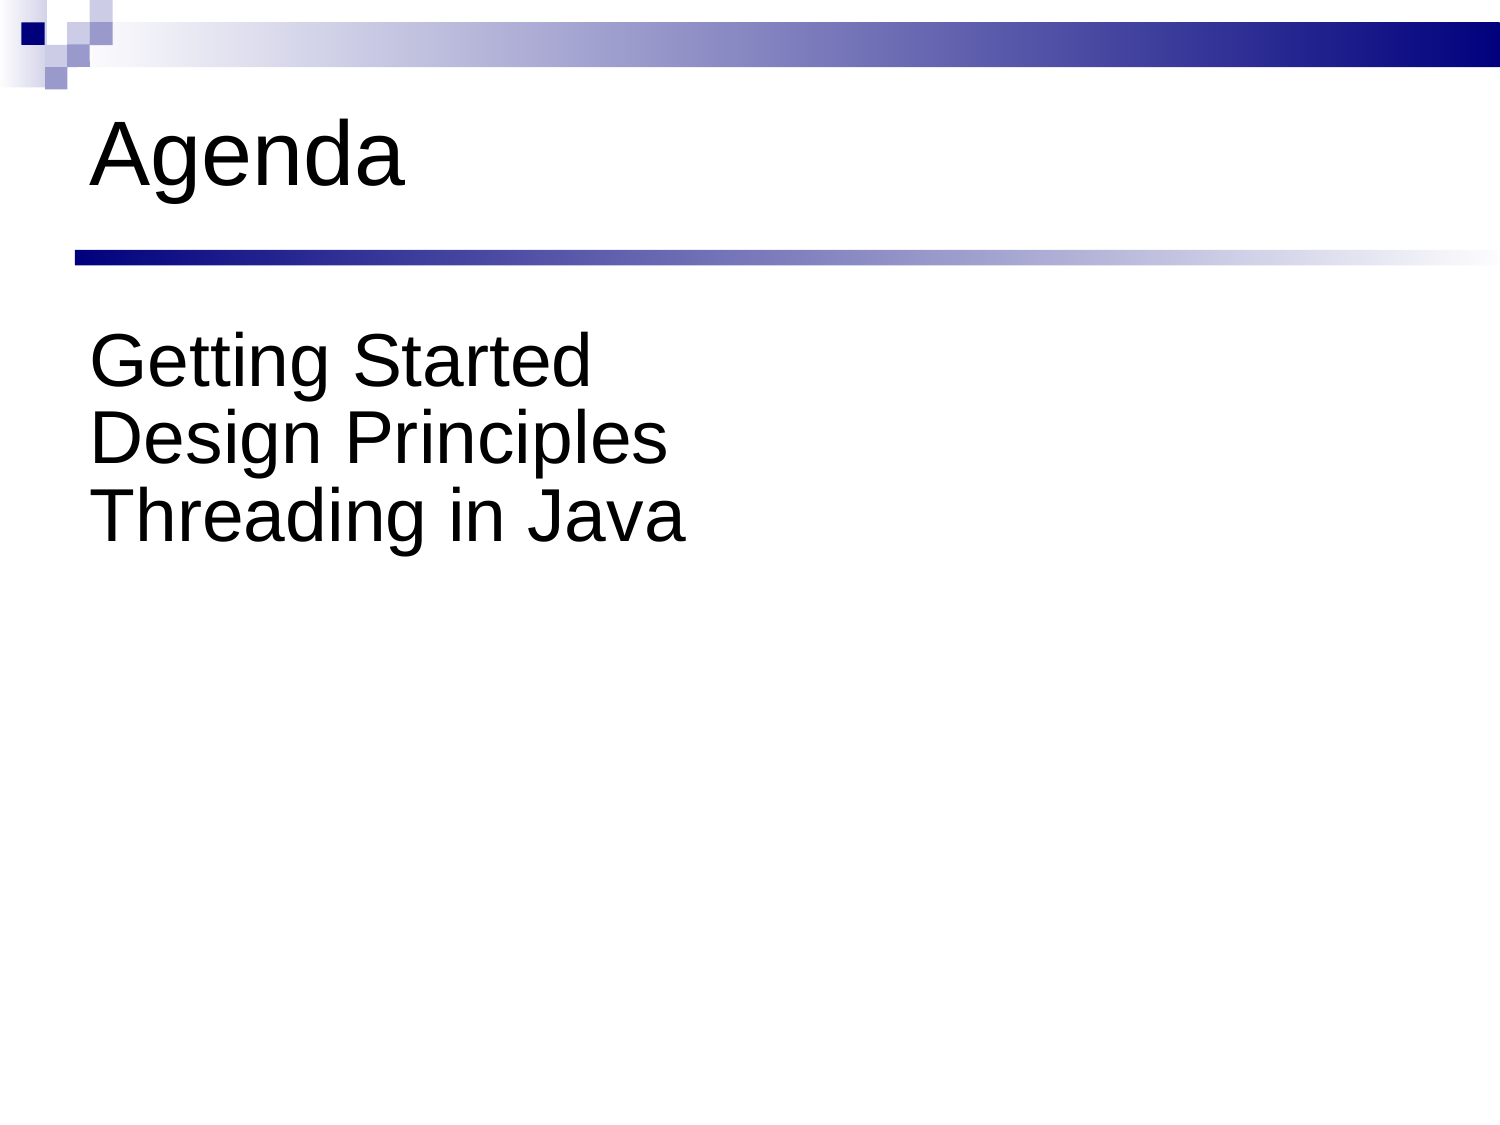

# Agenda
Getting Started
Design Principles
Threading in Java